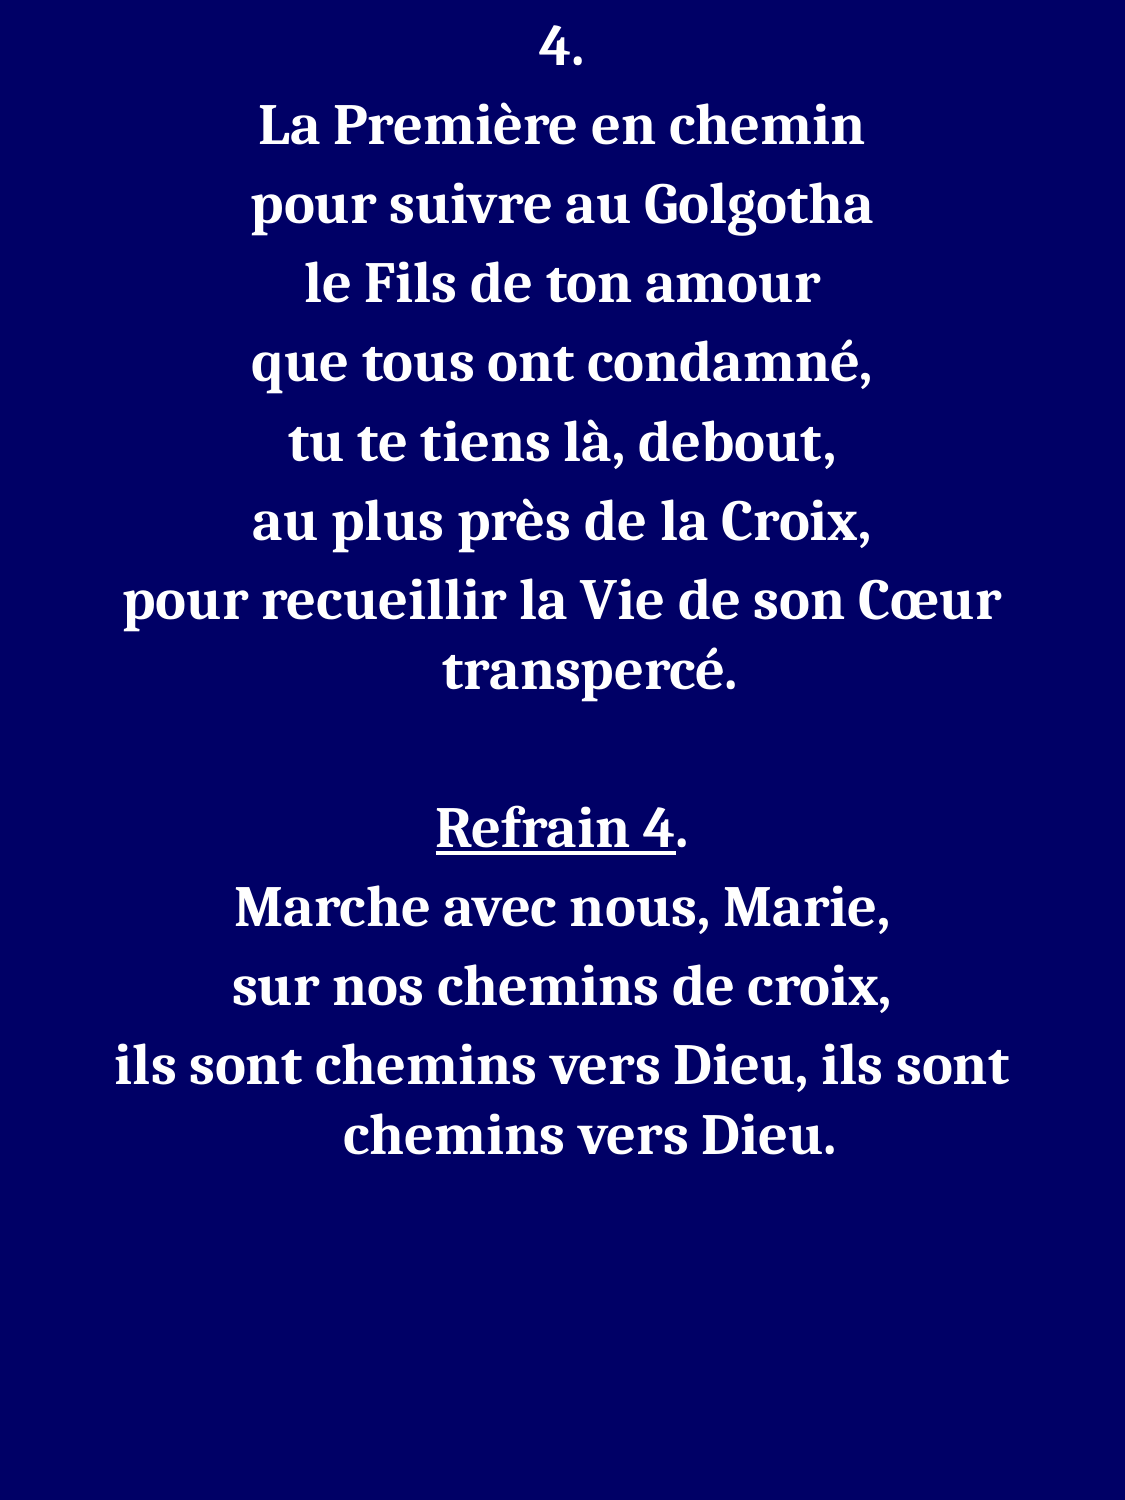

4.
La Première en chemin
pour suivre au Golgotha
le Fils de ton amour
que tous ont condamné,
tu te tiens là, debout,
au plus près de la Croix,
pour recueillir la Vie de son Cœur transpercé.
Refrain 4.
Marche avec nous, Marie,
sur nos chemins de croix,
ils sont chemins vers Dieu, ils sont chemins vers Dieu.